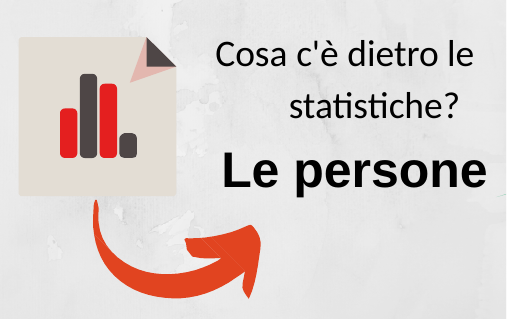

# Cosa c'è dietro le statistiche?
Le persone